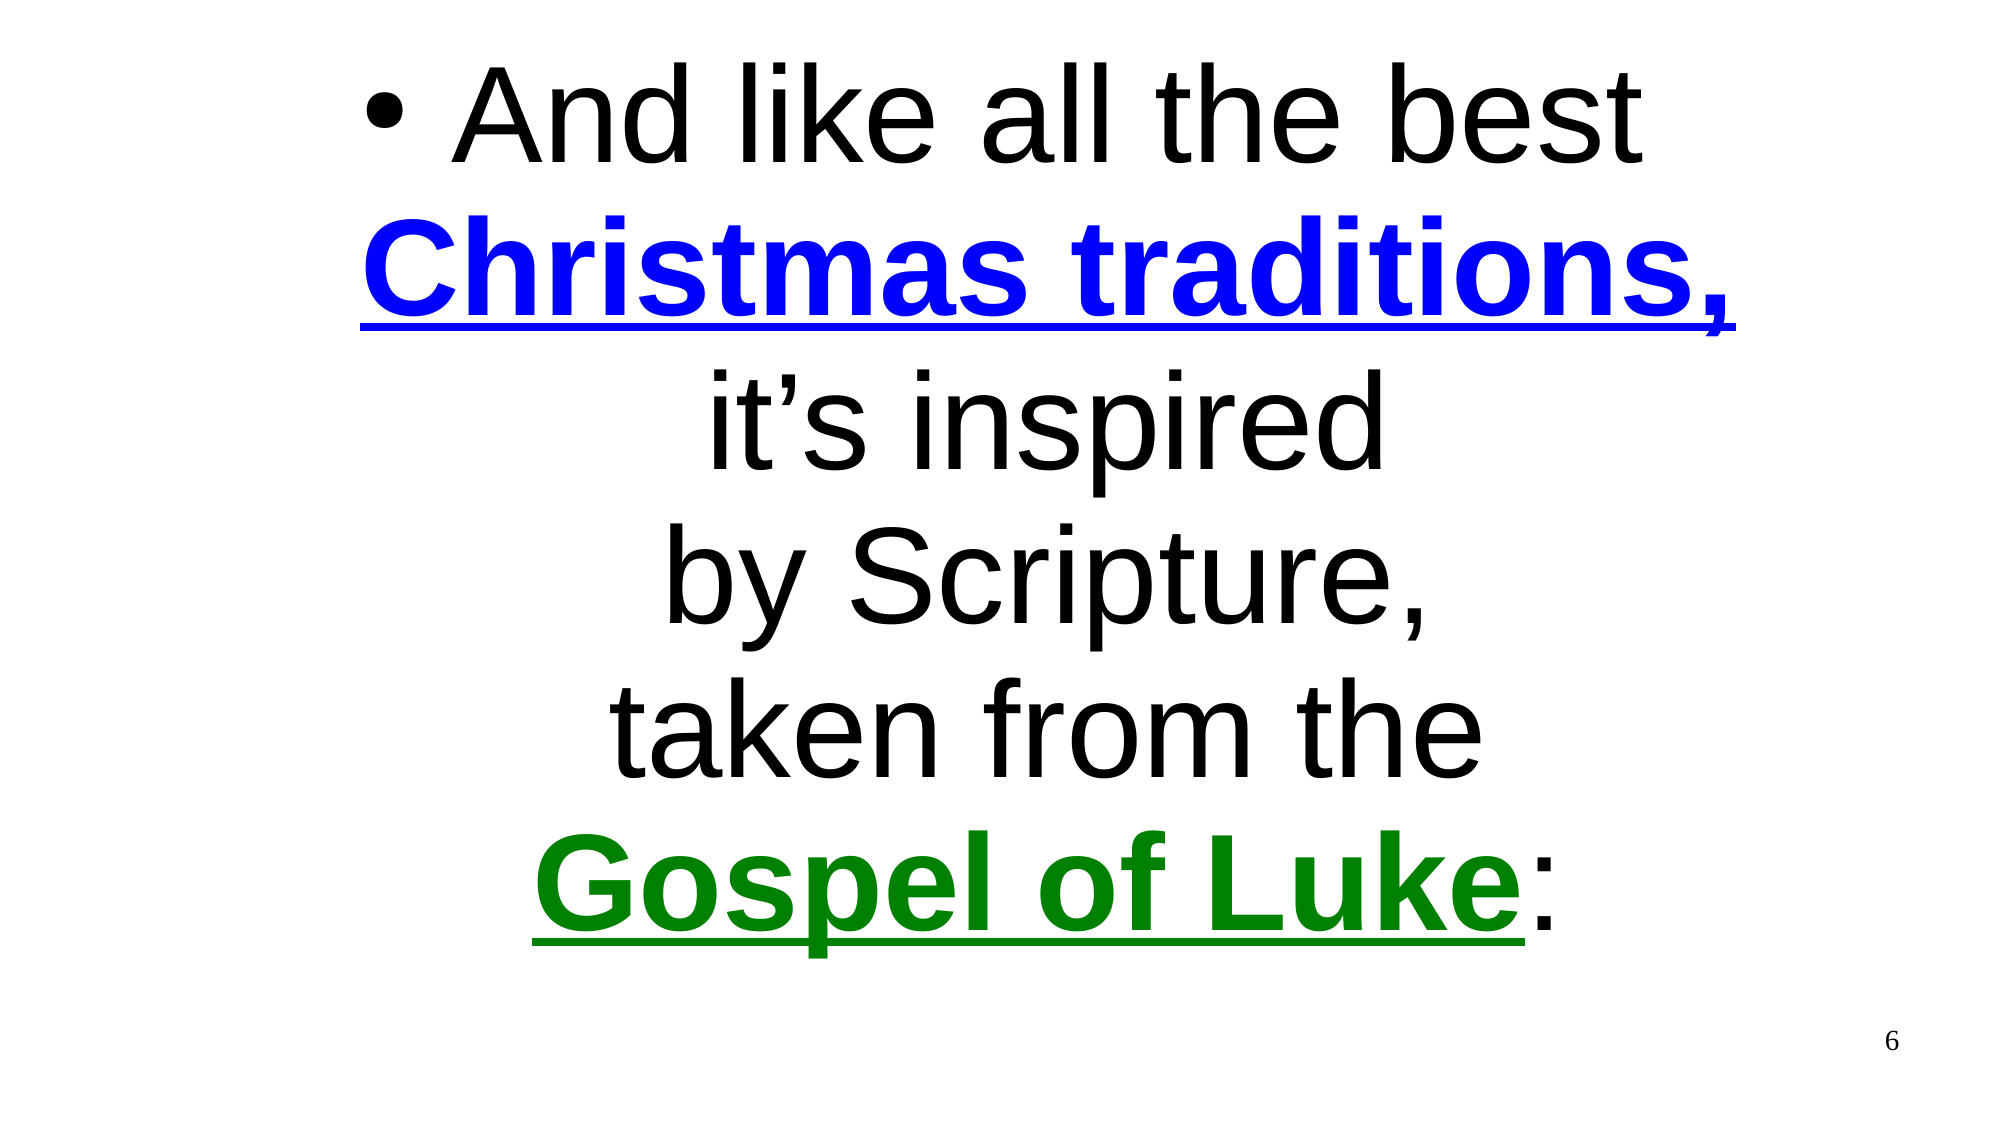

# And like all the best Christmas traditions, it’s inspired by Scripture, taken from the Gospel of Luke:
6